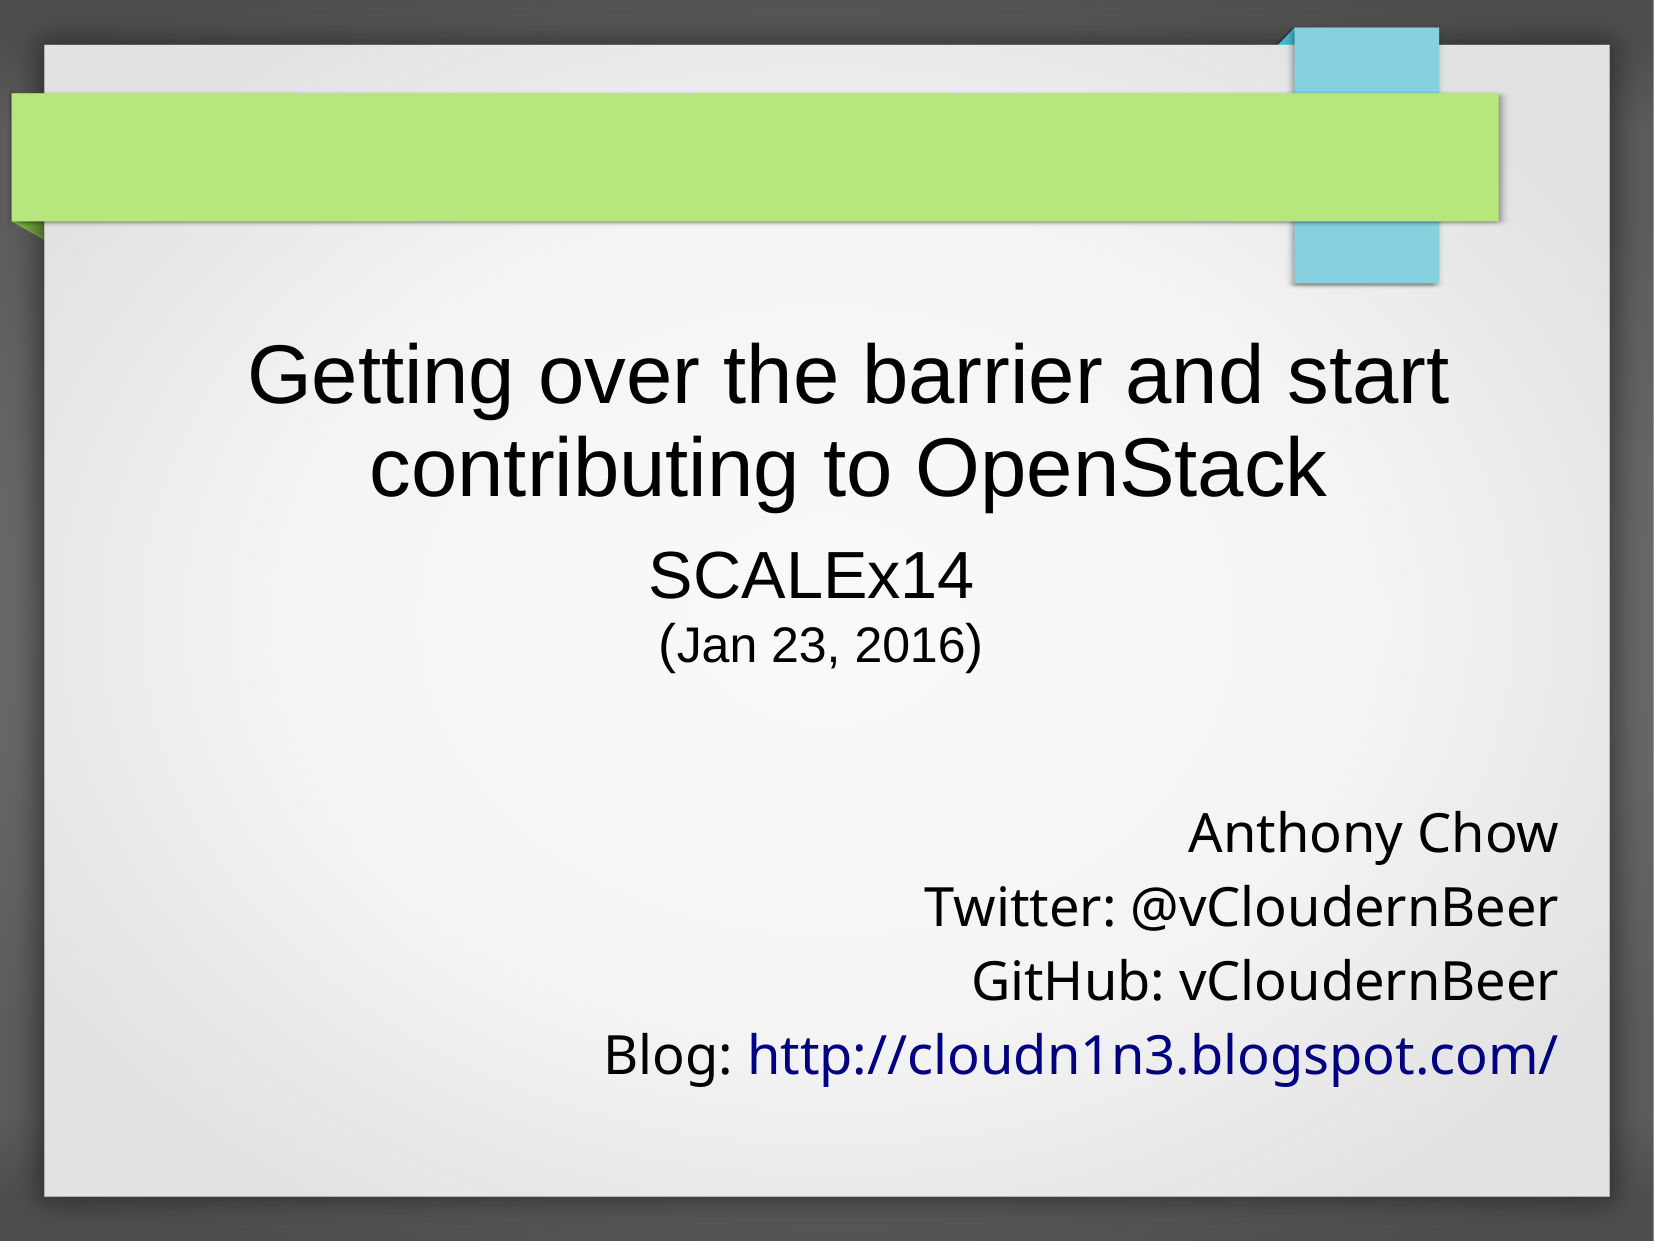

# Getting over the barrier and start contributing to OpenStack
SCALEx14
(Jan 23, 2016)
Anthony Chow
Twitter: @vCloudernBeer
GitHub: vCloudernBeer
Blog: http://cloudn1n3.blogspot.com/